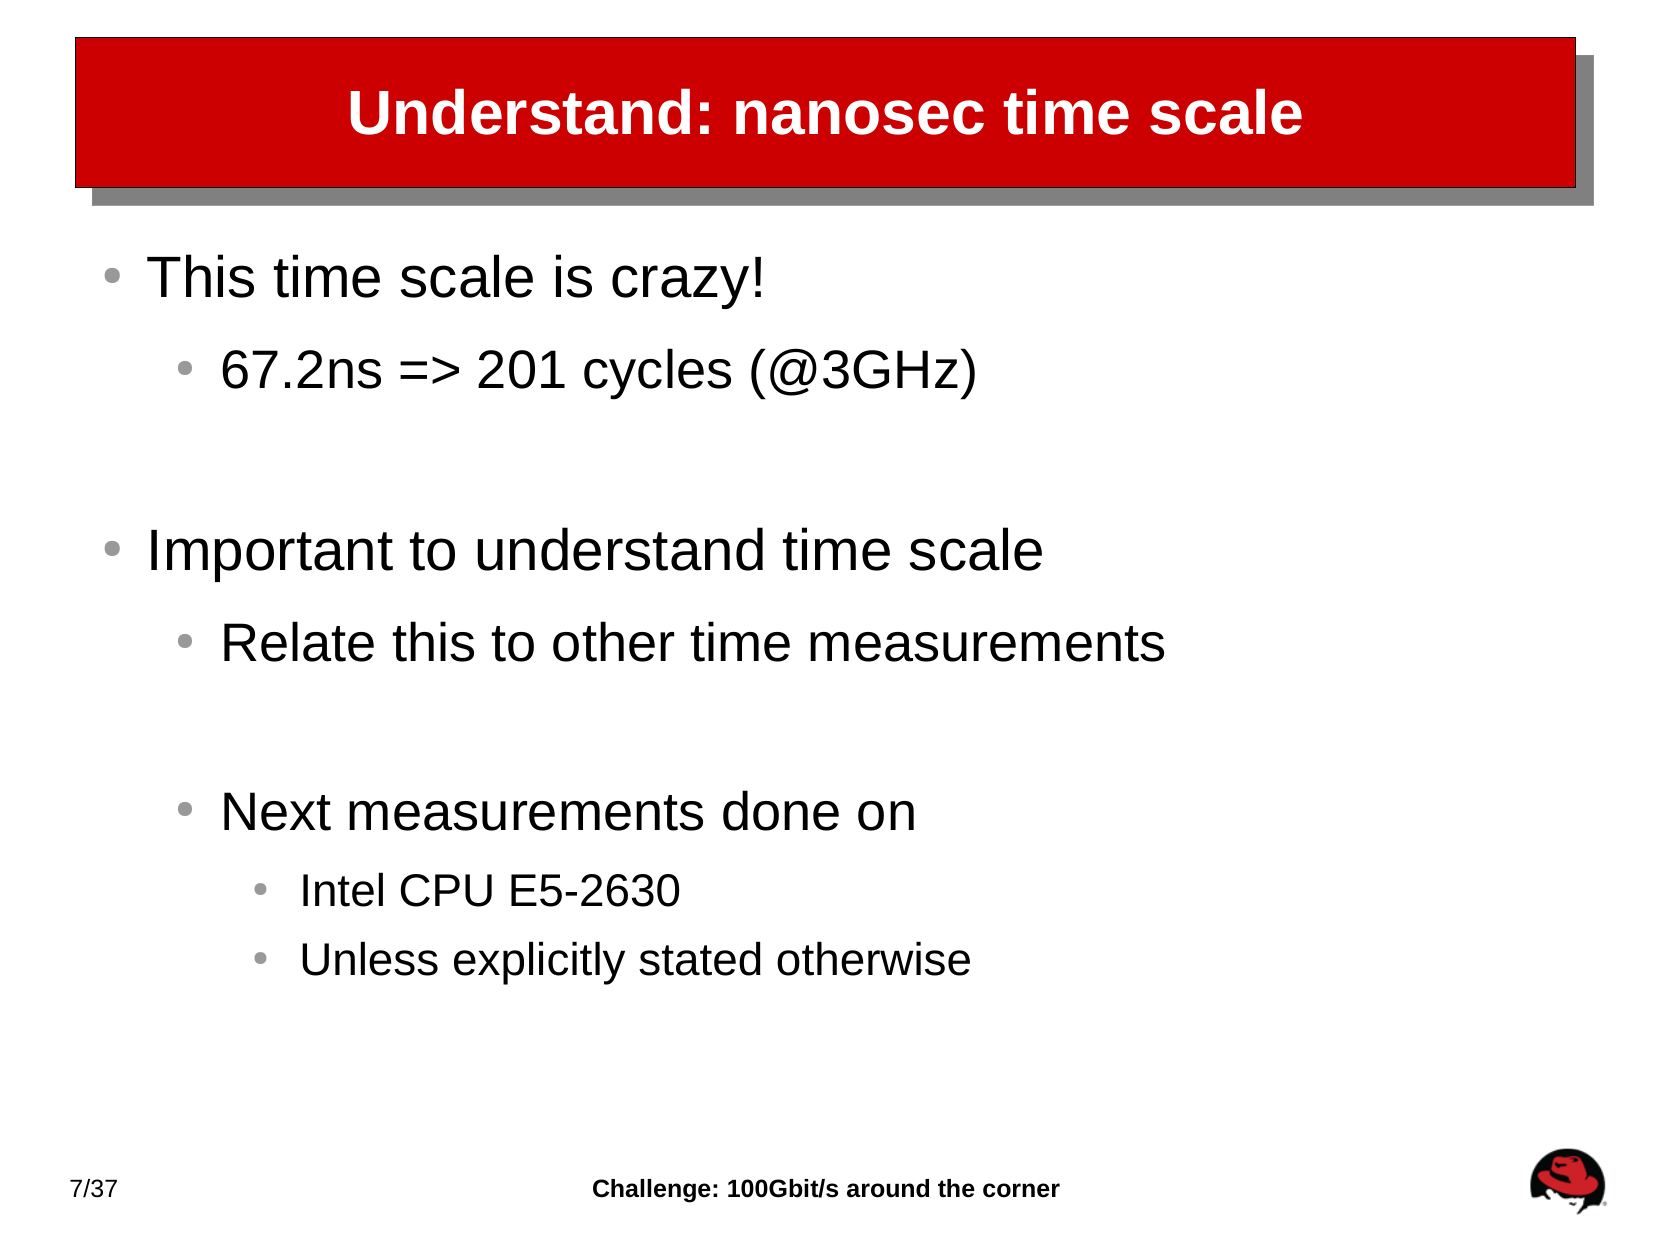

# Understand: nanosec time scale
This time scale is crazy!
67.2ns => 201 cycles (@3GHz)
Important to understand time scale
Relate this to other time measurements
Next measurements done on
Intel CPU E5-2630
Unless explicitly stated otherwise